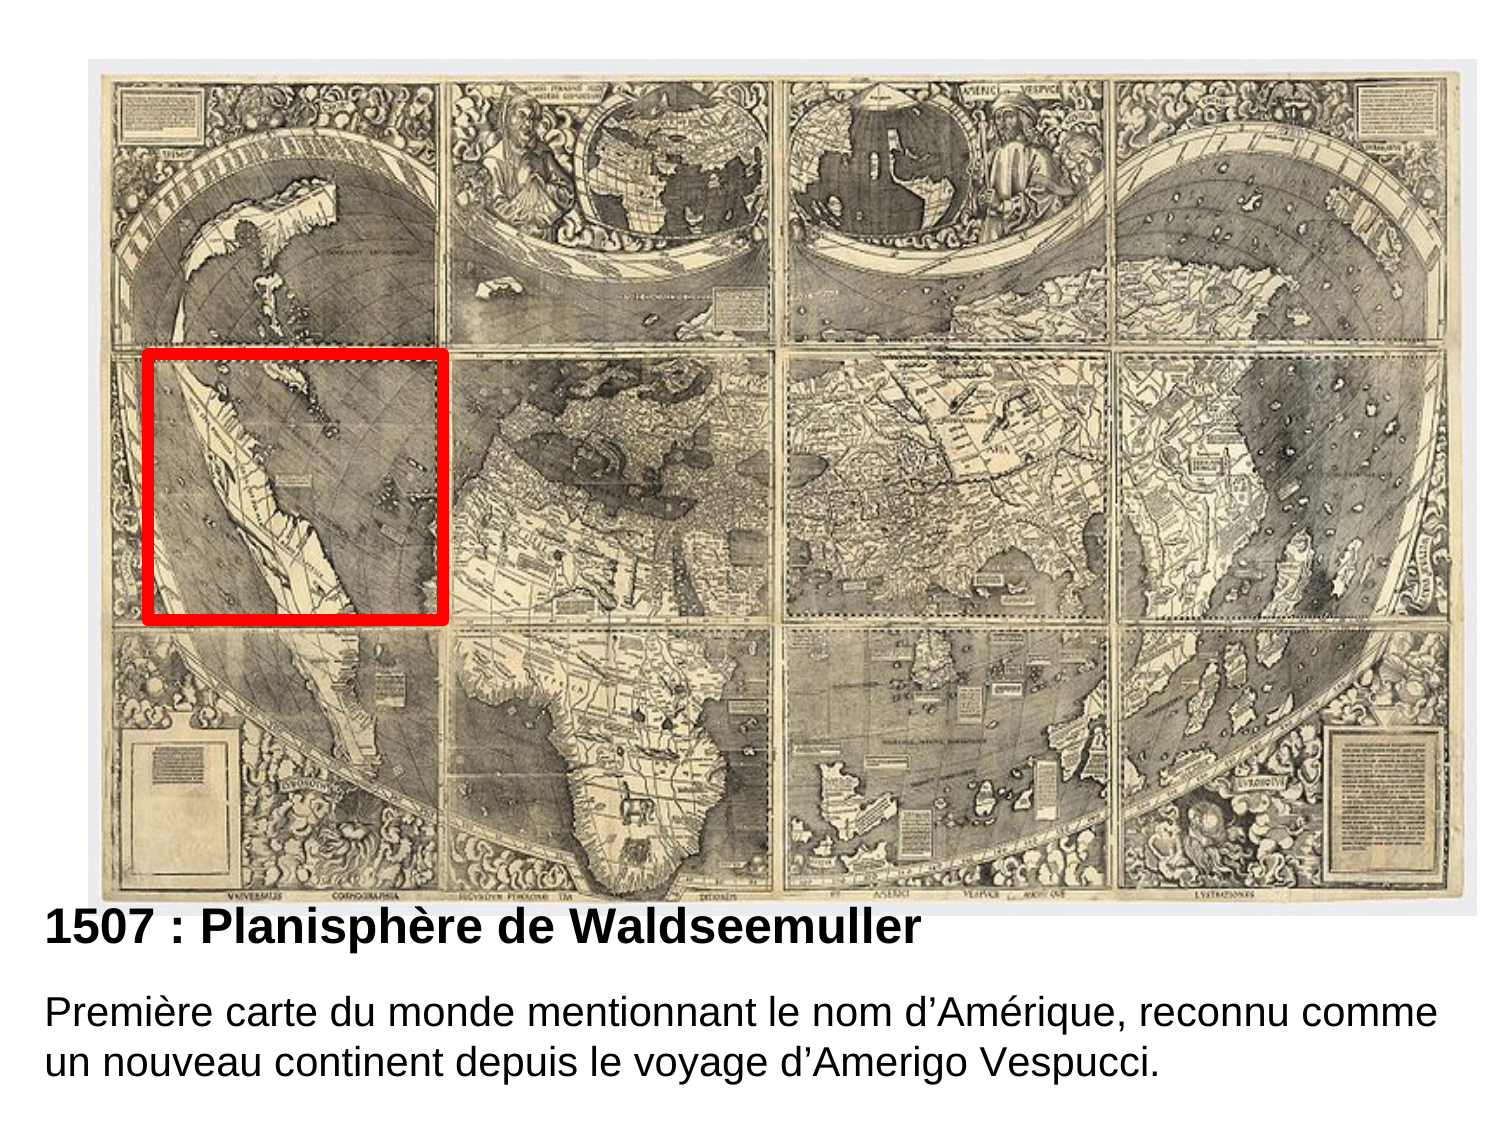

1507 : Planisphère de Waldseemuller
Première carte du monde mentionnant le nom d’Amérique, reconnu comme un nouveau continent depuis le voyage d’Amerigo Vespucci.